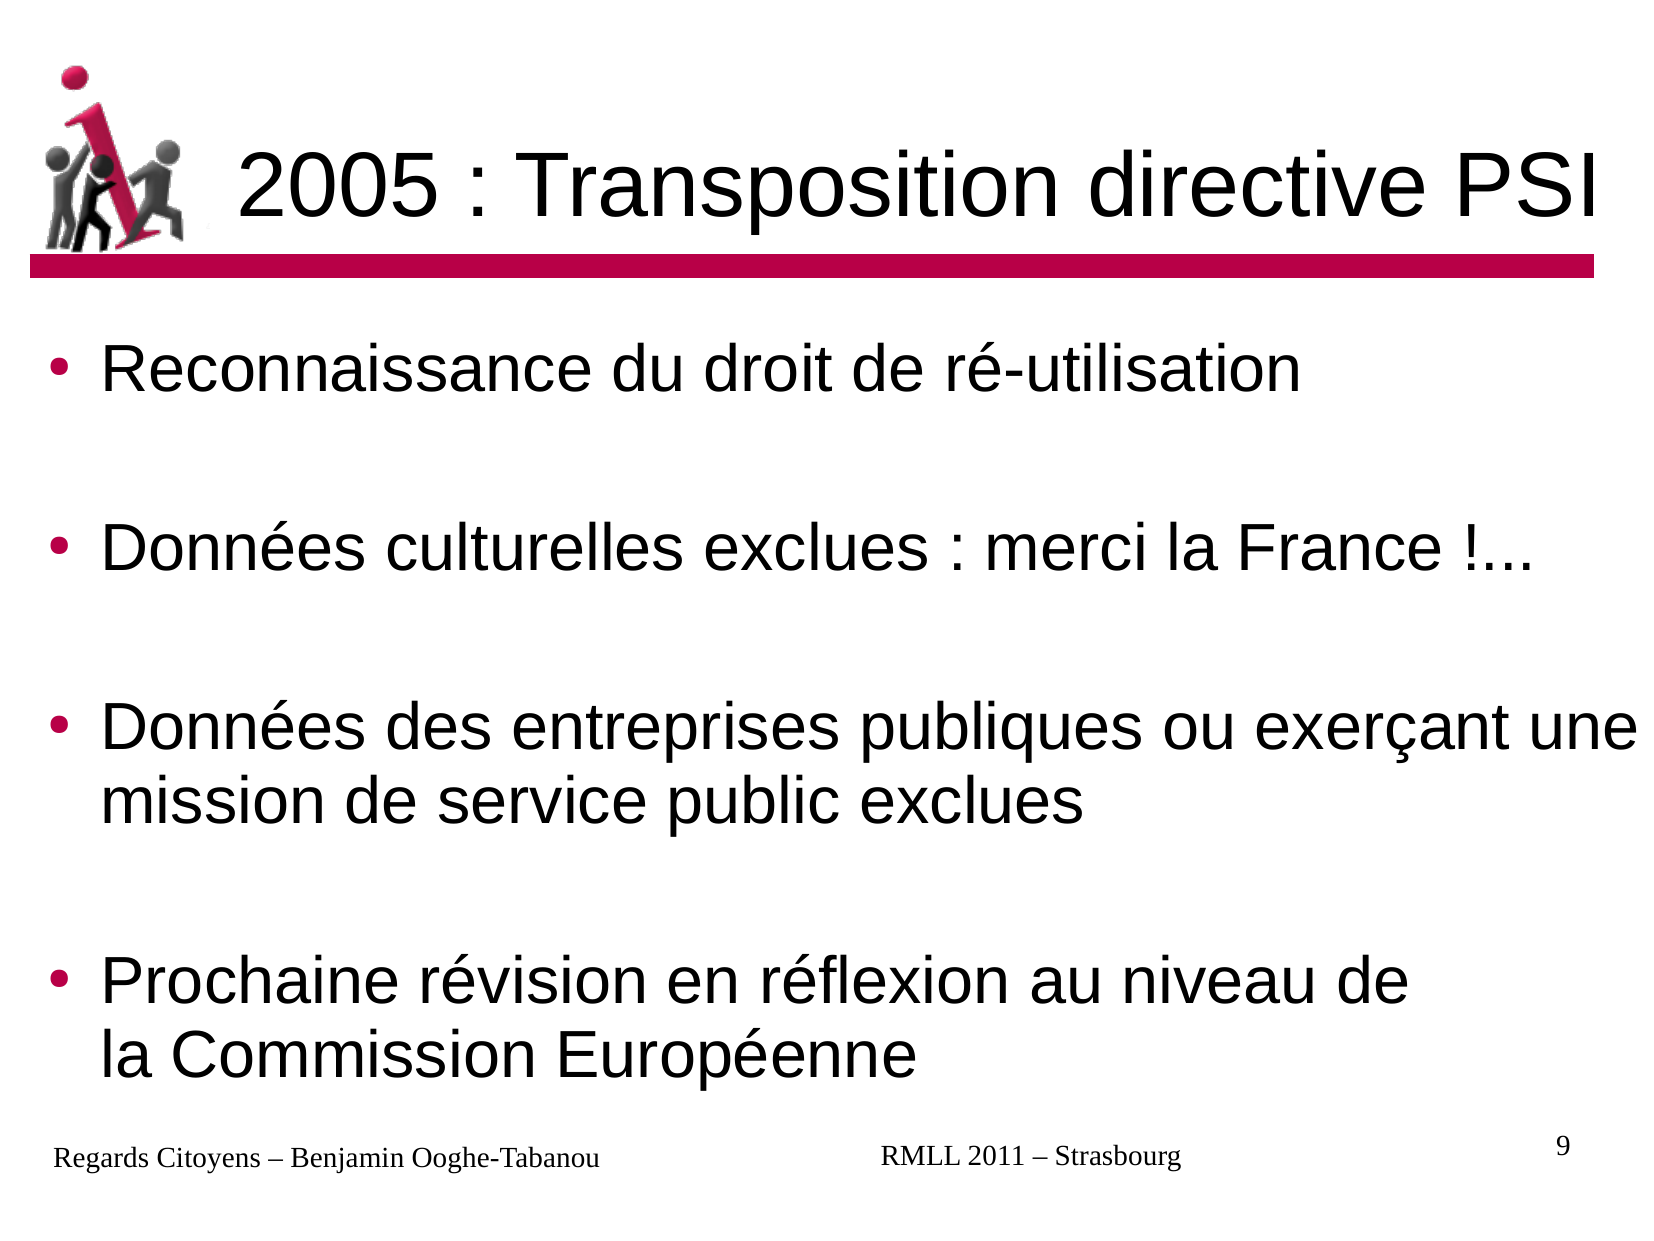

# 2005 : Transposition directive PSI
Reconnaissance du droit de ré-utilisation
Données culturelles exclues : merci la France !...
Données des entreprises publiques ou exerçant une mission de service public exclues
Prochaine révision en réflexion au niveau de
la Commission Européenne
9
Benjamin Ooghe-Tabanou - Open Knowledge Conference Berlin 2011